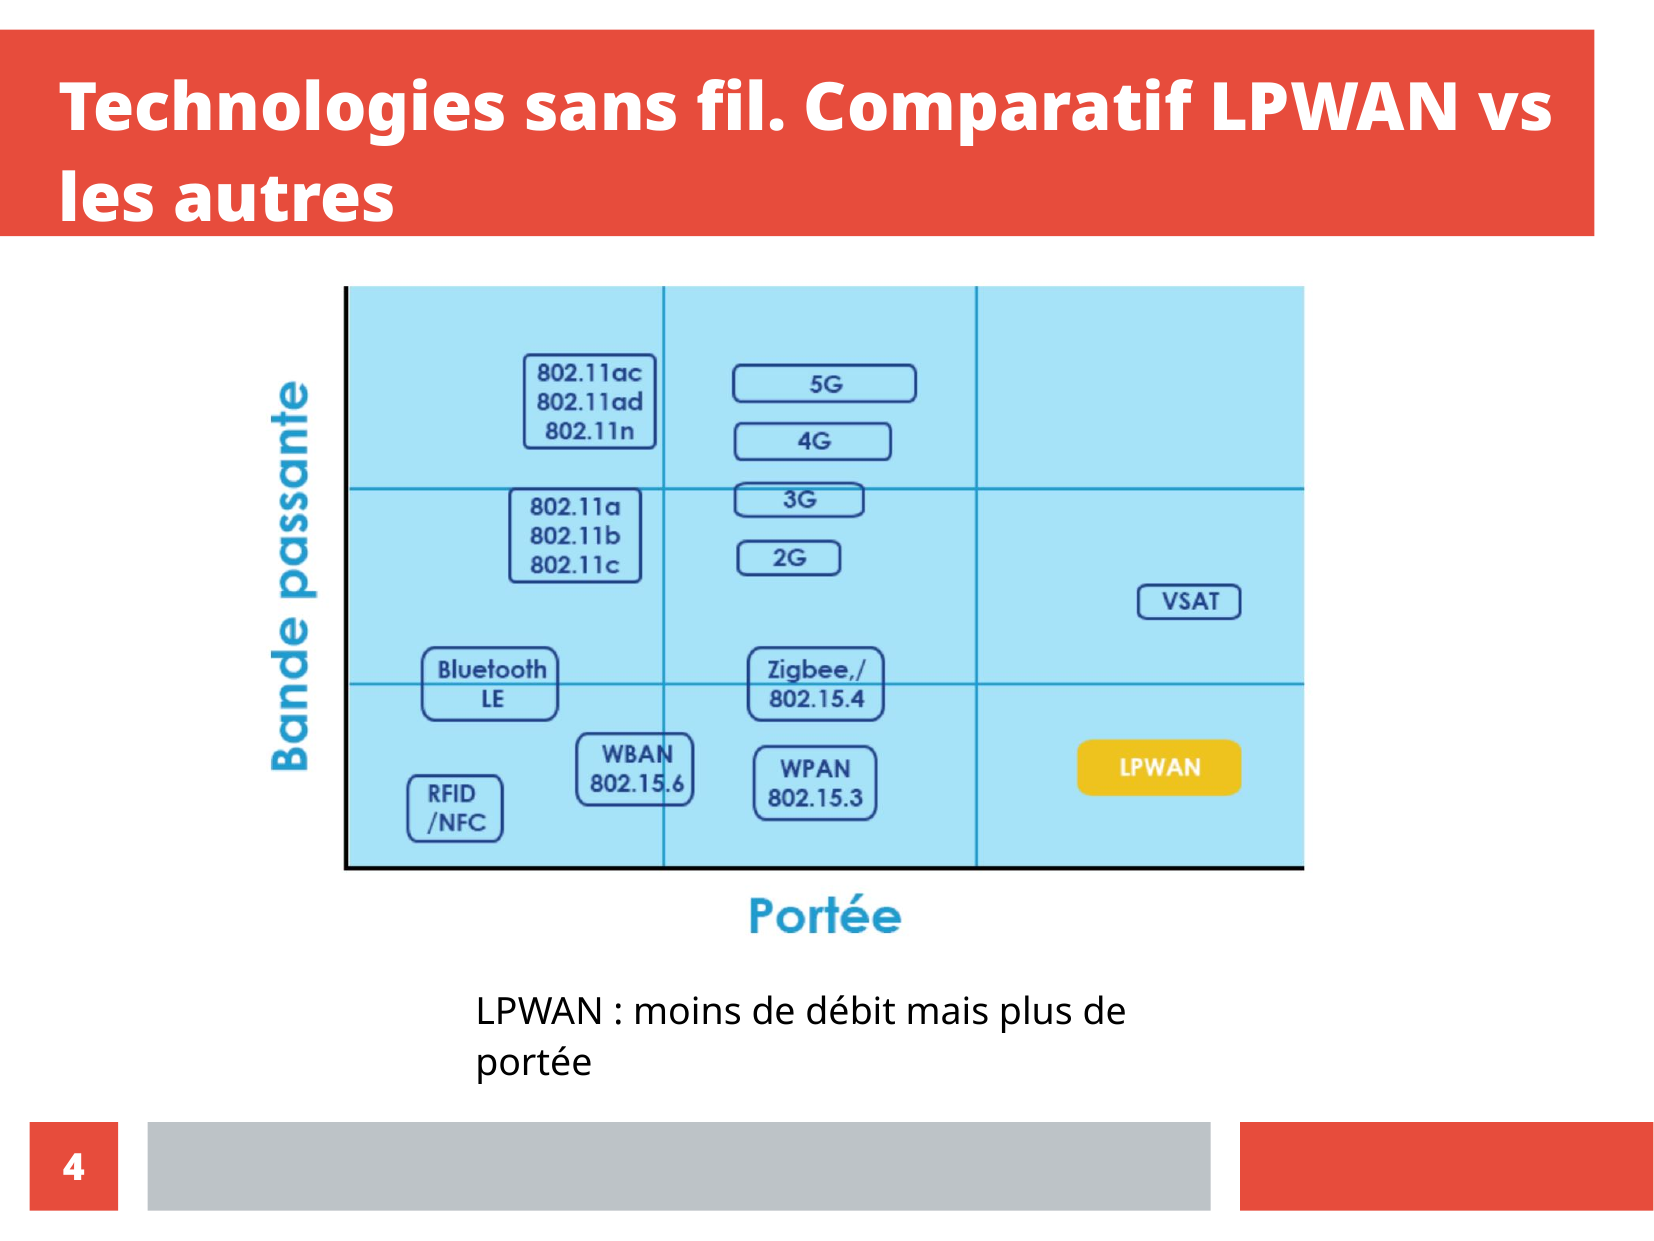

# Technologies sans fil. Comparatif LPWAN vs les autres
LPWAN : moins de débit mais plus de portée
4